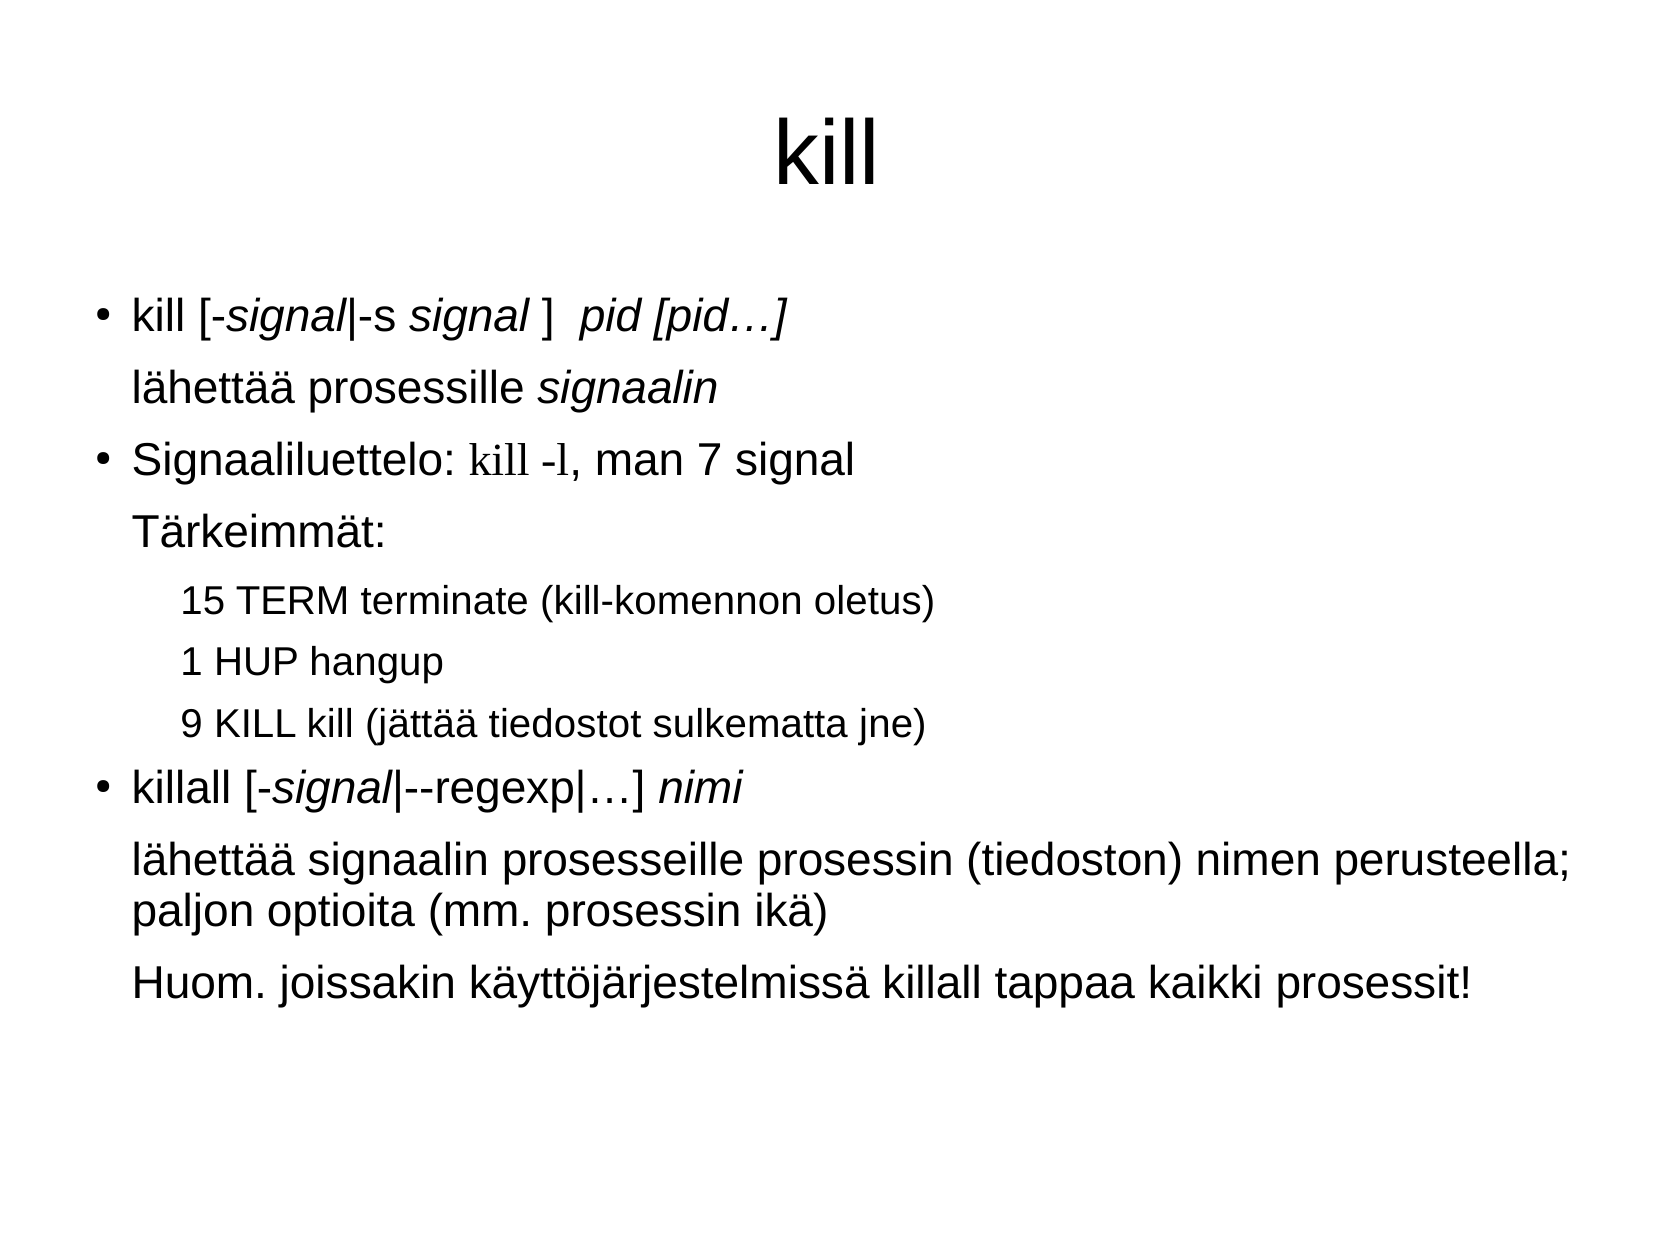

# kill
kill [-signal|-s signal ] pid [pid…]
lähettää prosessille signaalin
Signaaliluettelo: kill -l, man 7 signal
Tärkeimmät:
15 TERM terminate (kill-komennon oletus)
1 HUP hangup
9 KILL kill (jättää tiedostot sulkematta jne)
killall [-signal|--regexp|…] nimi
lähettää signaalin prosesseille prosessin (tiedoston) nimen perusteella; paljon optioita (mm. prosessin ikä)
Huom. joissakin käyttöjärjestelmissä killall tappaa kaikki prosessit!